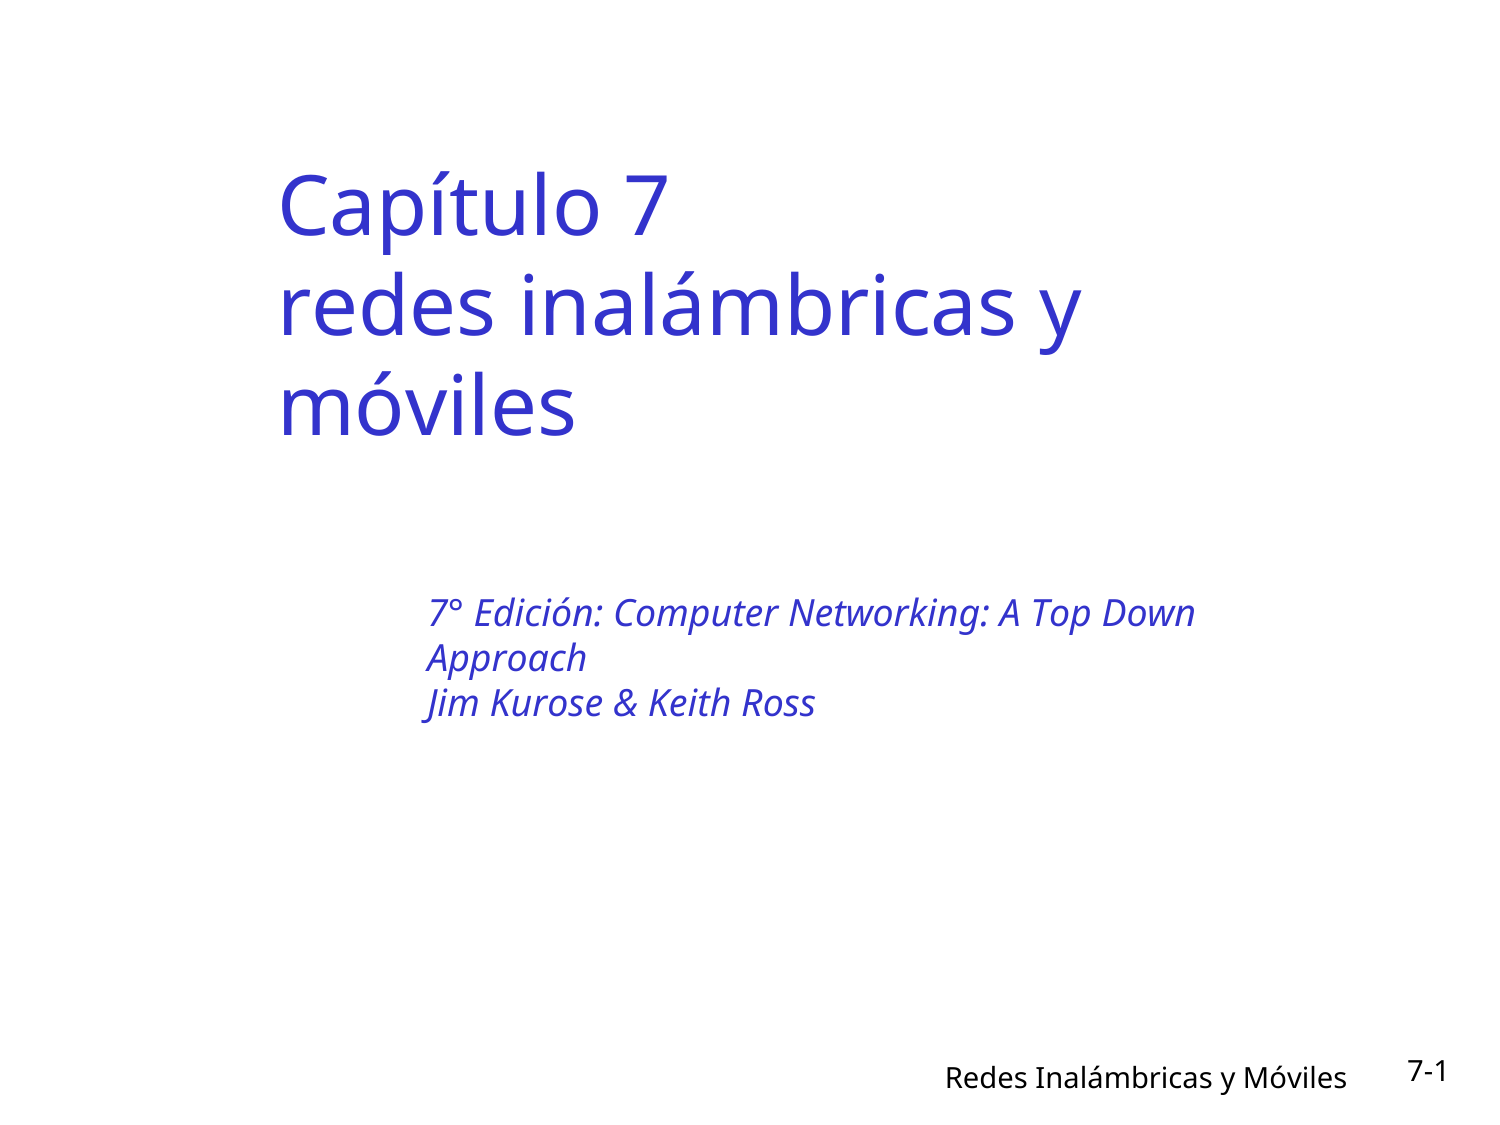

Capítulo 7
redes inalámbricas y móviles
7° Edición: Computer Networking: A Top Down Approach
Jim Kurose & Keith Ross
1